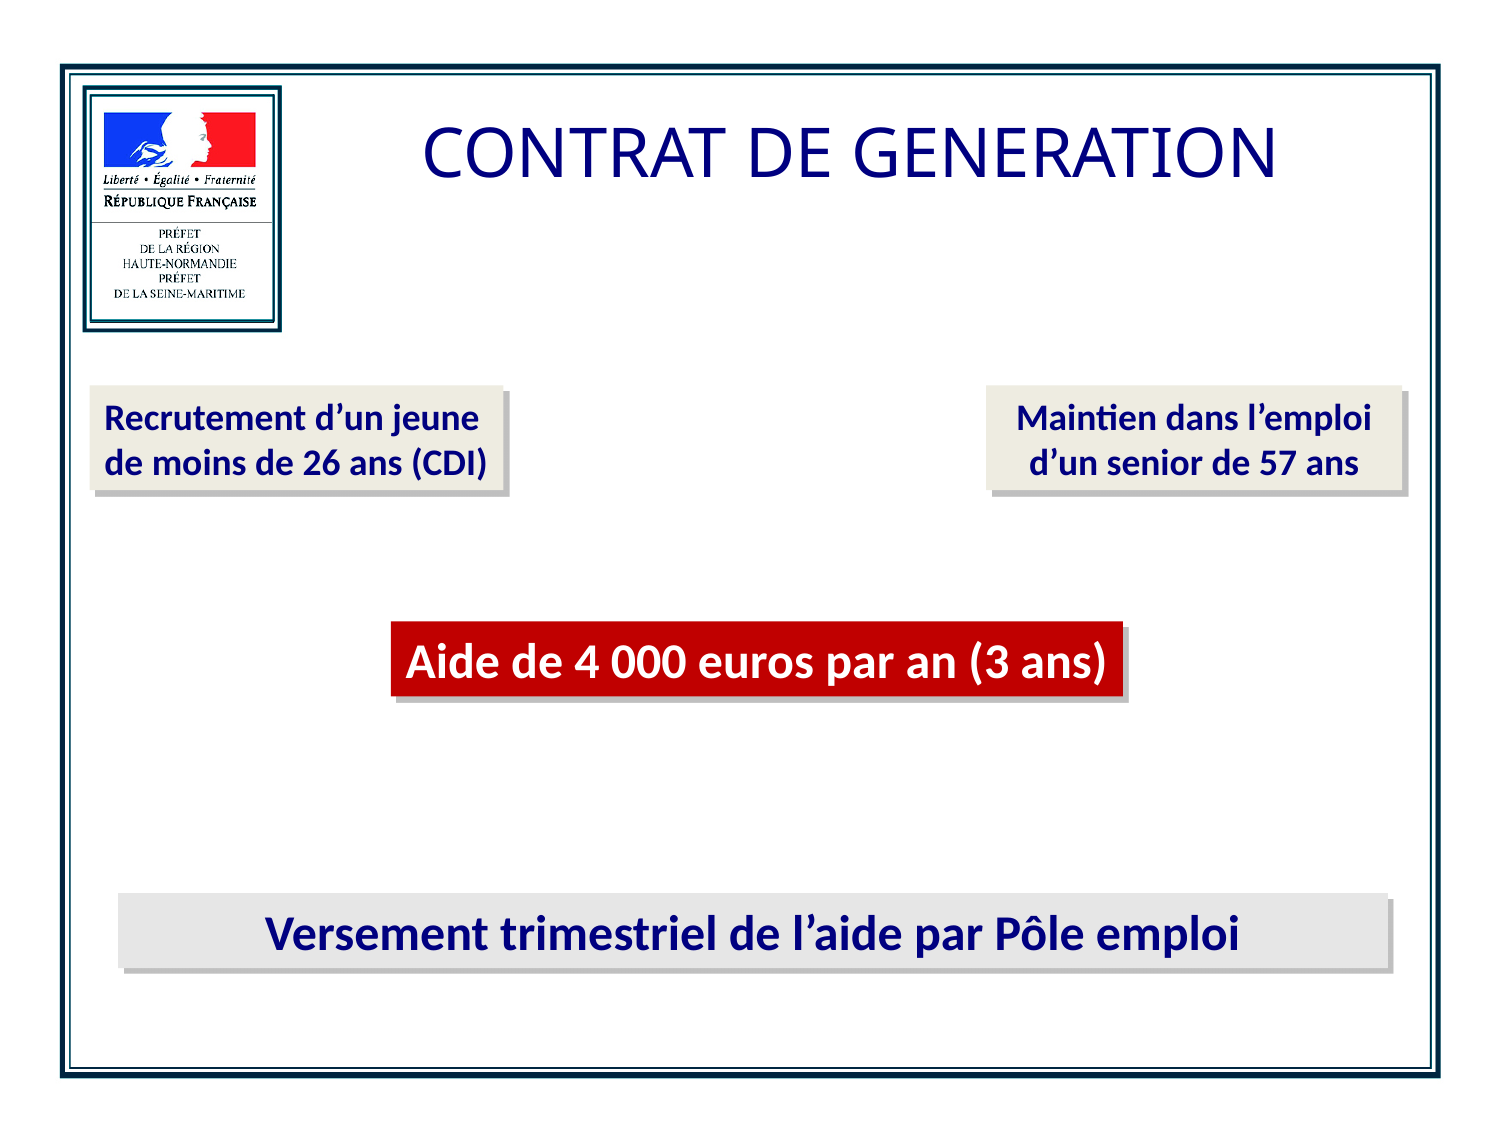

CONTRAT DE GENERATION
Recrutement d’un jeune
de moins de 26 ans (CDI)
Maintien dans l’emploi d’un senior de 57 ans
Aide de 4 000 euros par an (3 ans)
Versement trimestriel de l’aide par Pôle emploi